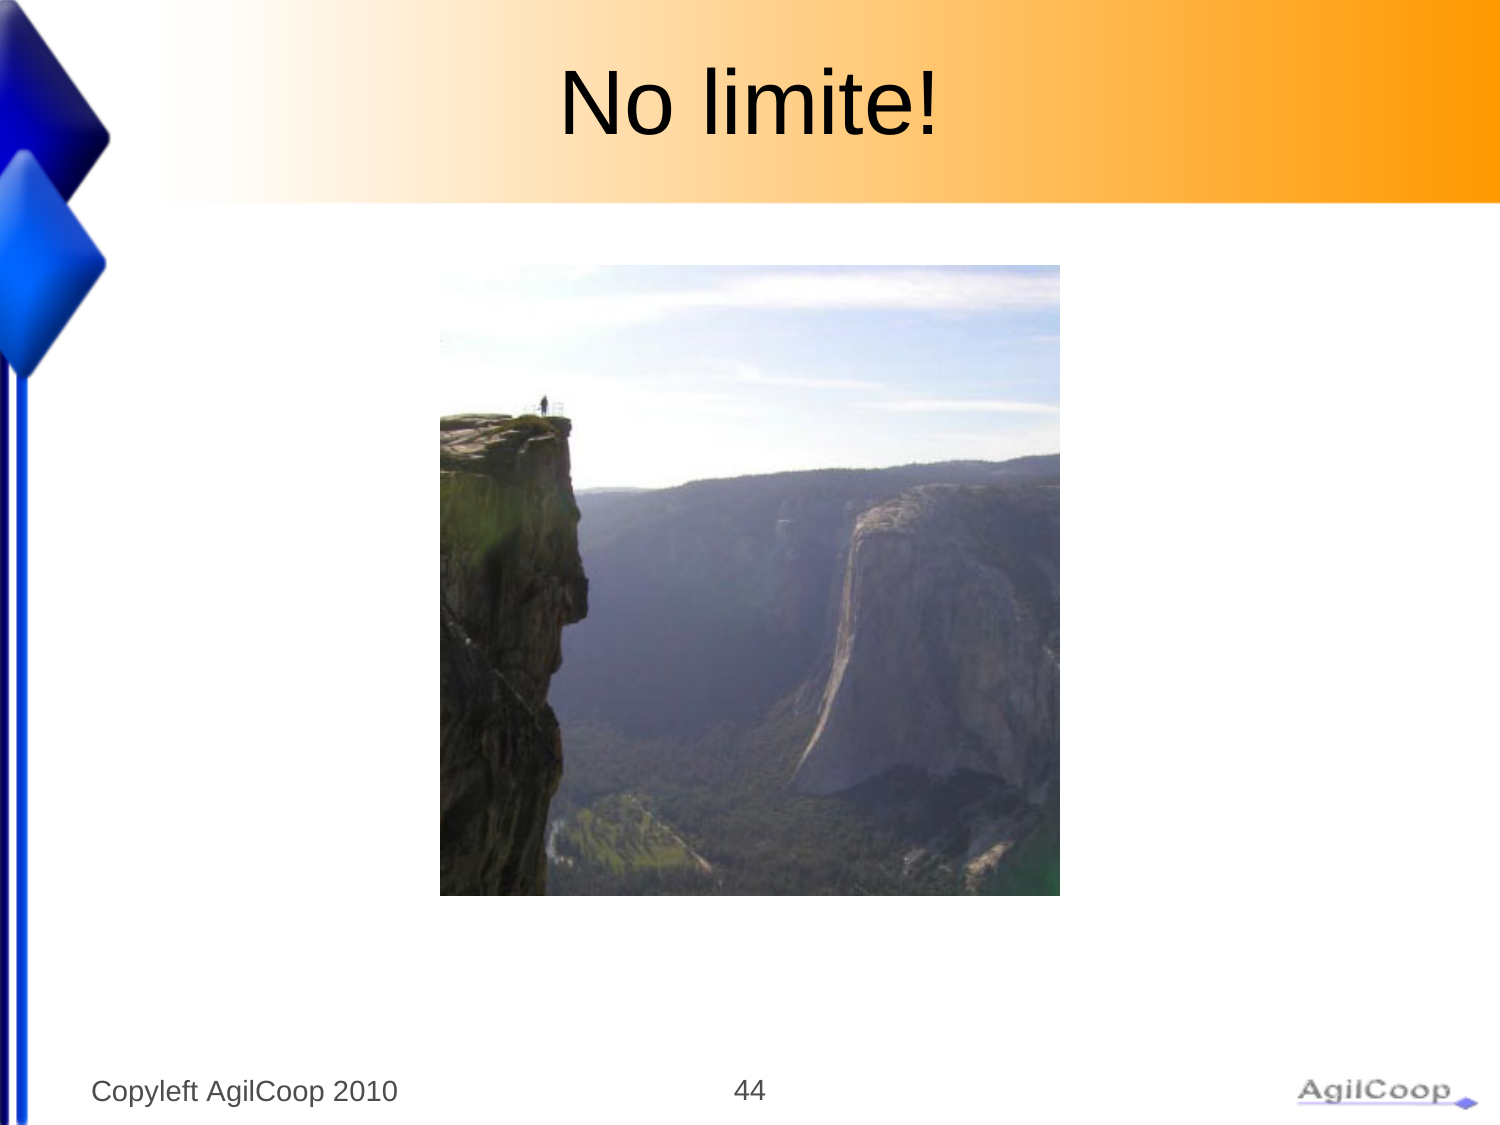

# No limite!
Copyleft AgilCoop 2010
44